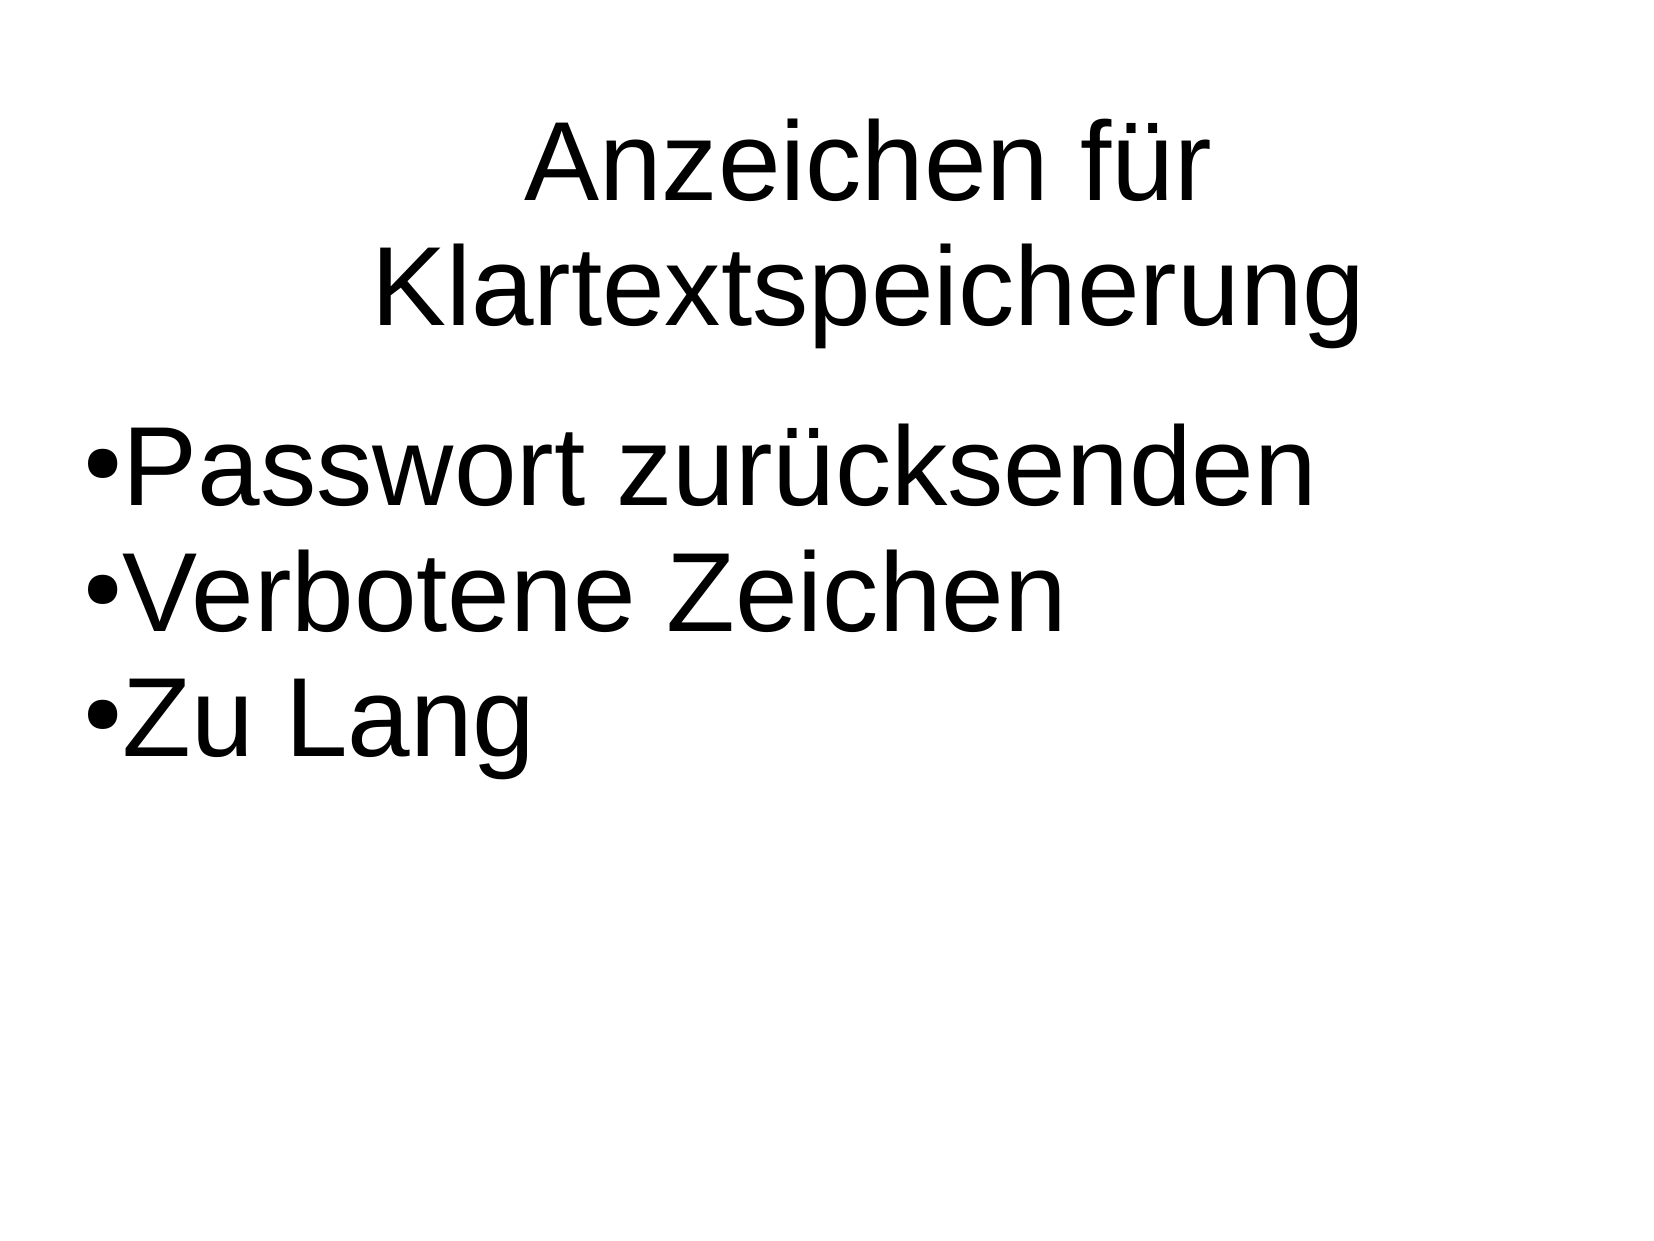

# Passwort zurücksenden
Verbotene Zeichen
Zu Lang
Anzeichen für Klartextspeicherung